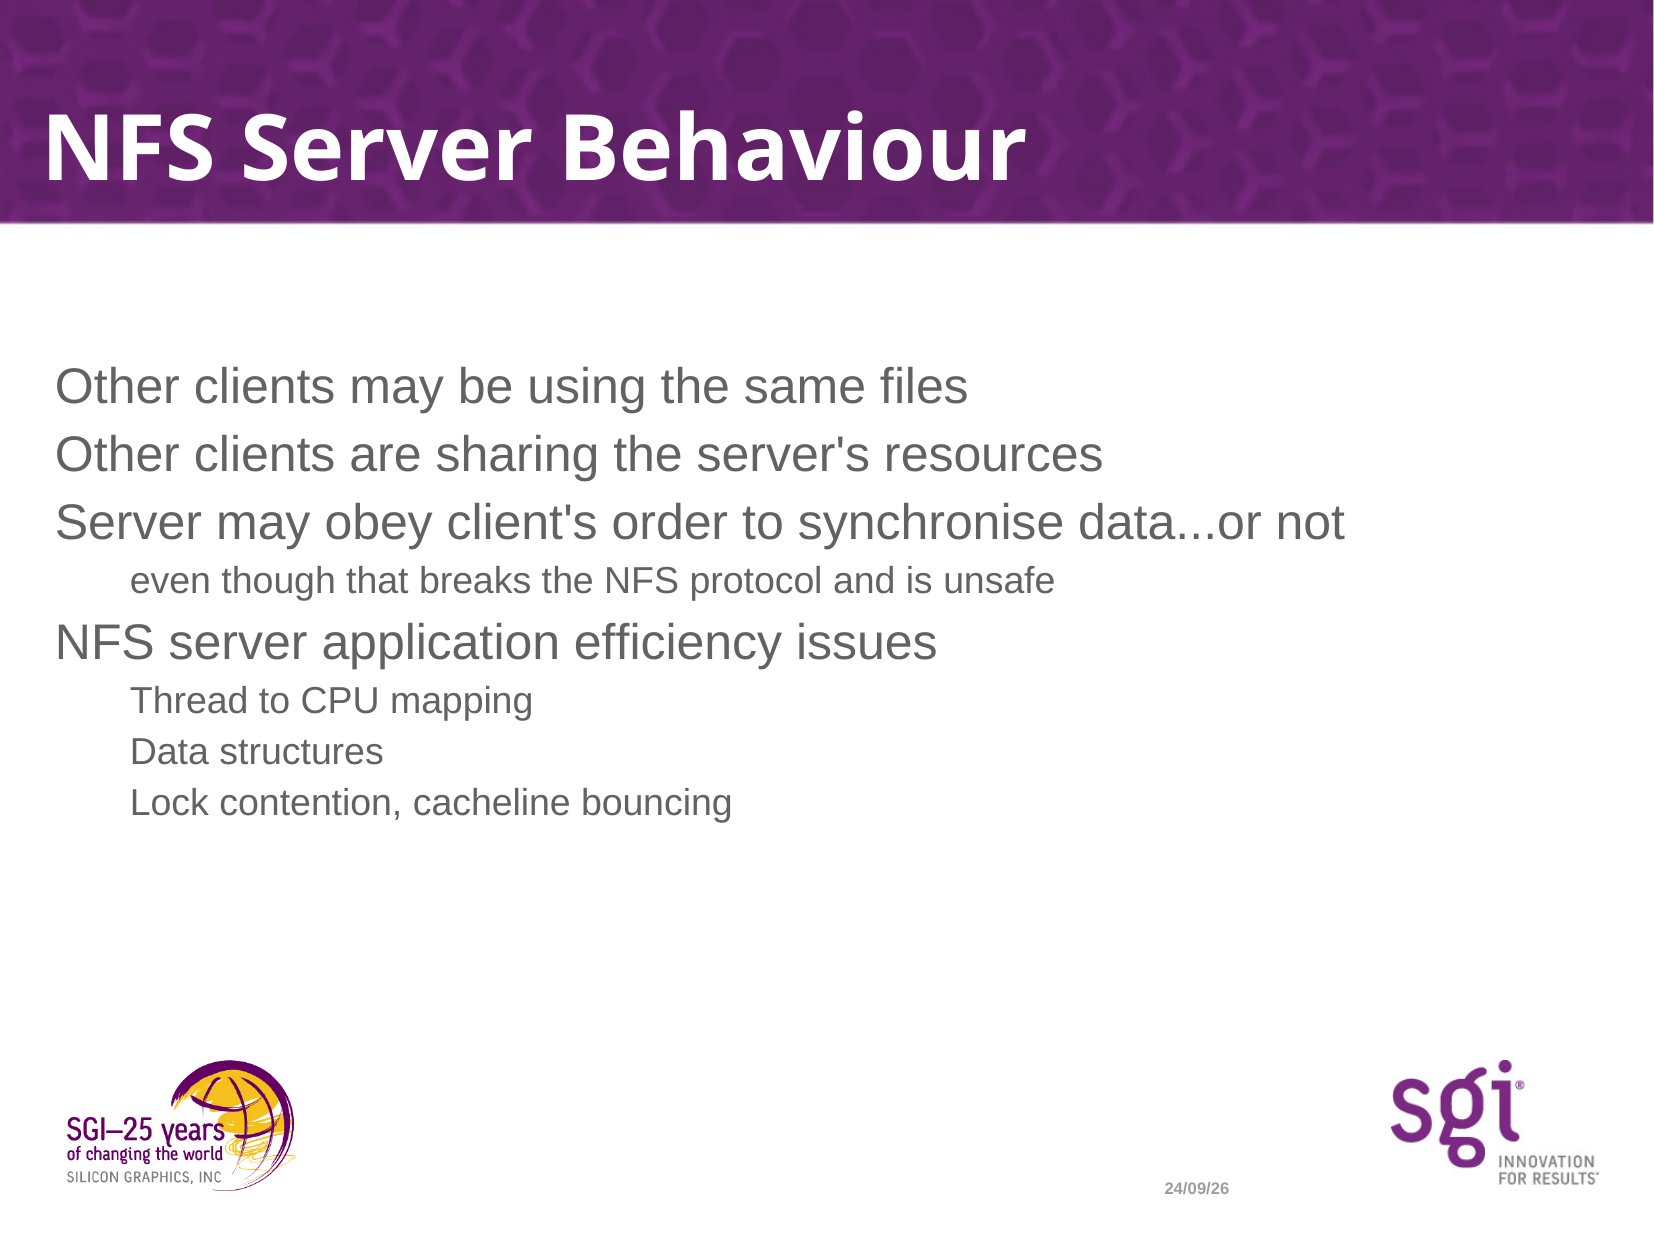

# NFS Server Behaviour
Other clients may be using the same files
Other clients are sharing the server's resources
Server may obey client's order to synchronise data...or not
even though that breaks the NFS protocol and is unsafe
NFS server application efficiency issues
Thread to CPU mapping
Data structures
Lock contention, cacheline bouncing